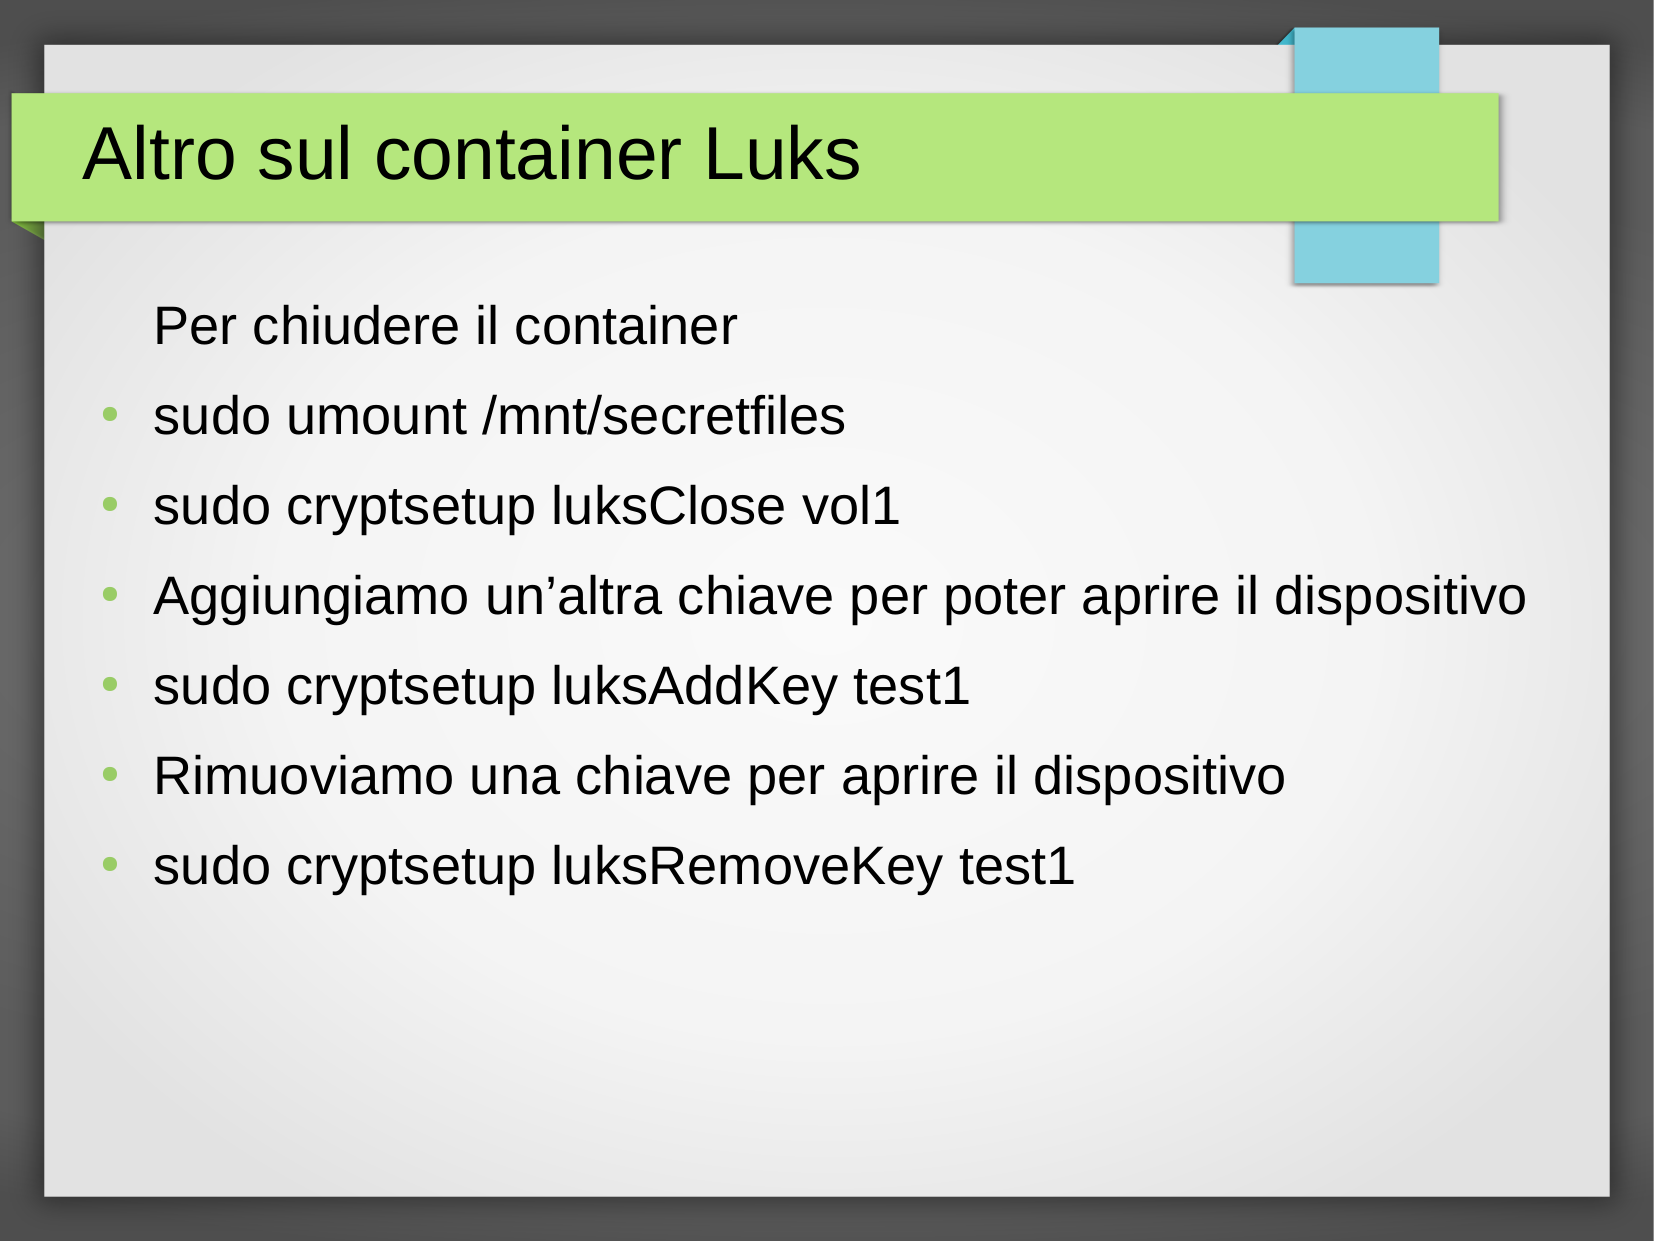

# Altro sul container Luks
Per chiudere il container
sudo umount /mnt/secretfiles
sudo cryptsetup luksClose vol1
Aggiungiamo un’altra chiave per poter aprire il dispositivo
sudo cryptsetup luksAddKey test1
Rimuoviamo una chiave per aprire il dispositivo
sudo cryptsetup luksRemoveKey test1